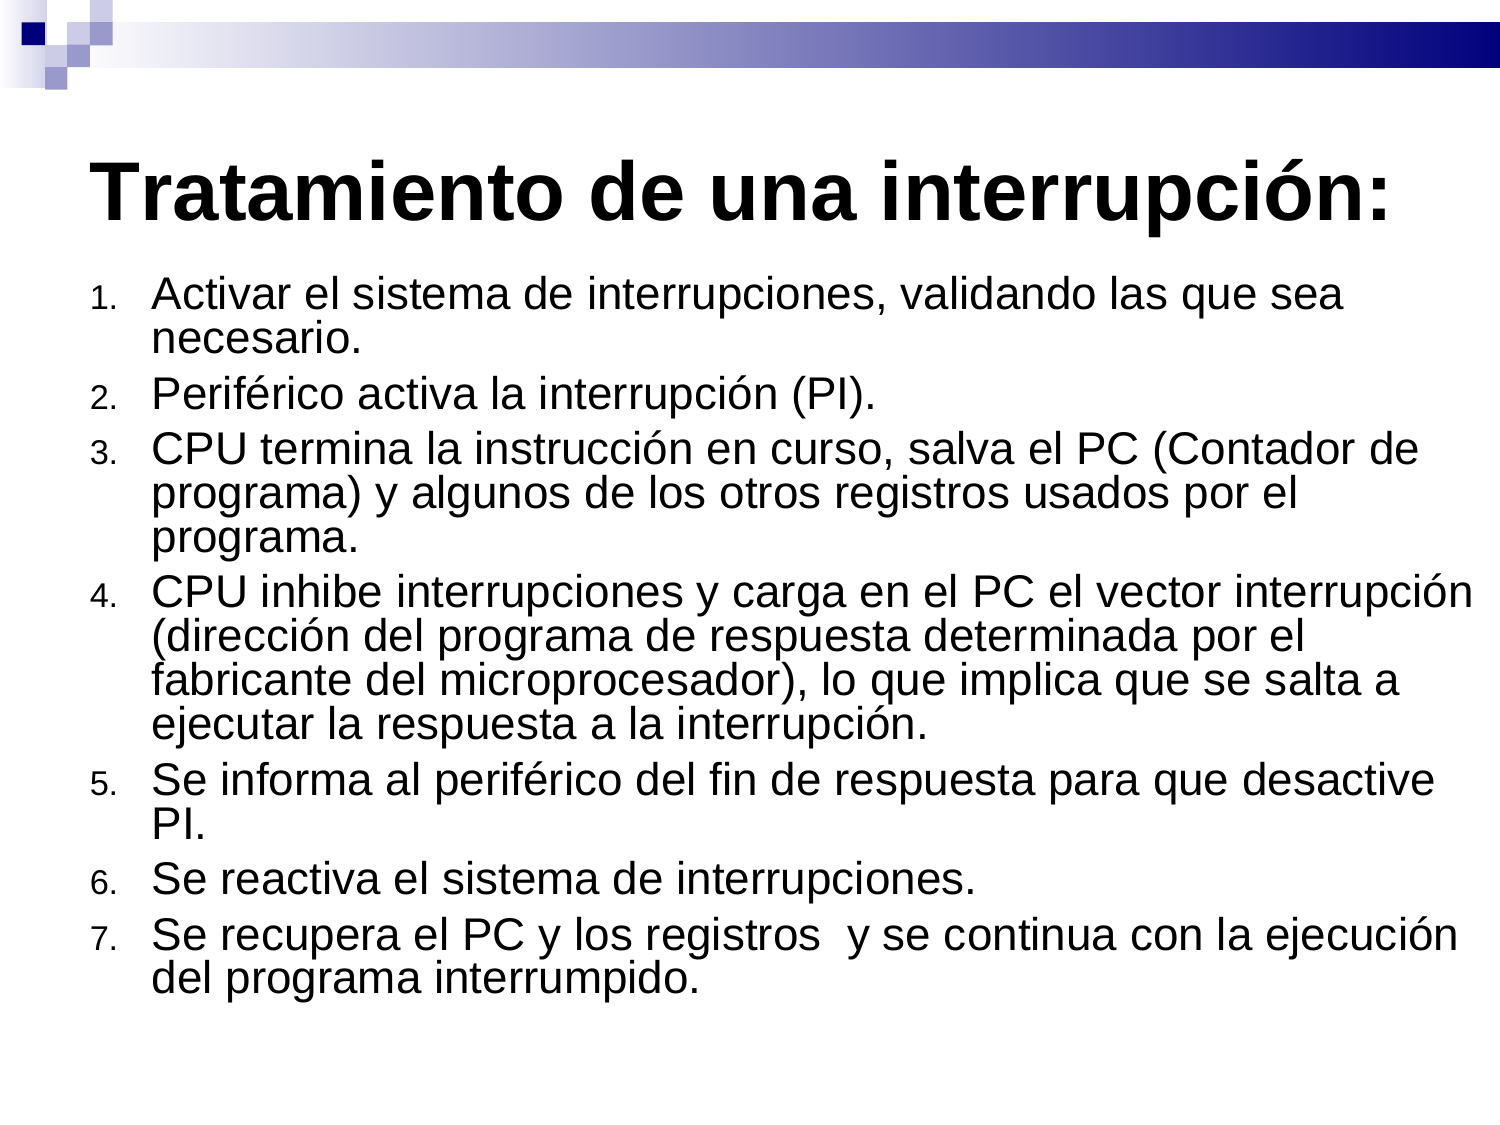

# Tratamiento de una interrupción:
Activar el sistema de interrupciones, validando las que sea necesario.
Periférico activa la interrupción (PI).
CPU termina la instrucción en curso, salva el PC (Contador de programa) y algunos de los otros registros usados por el programa.
CPU inhibe interrupciones y carga en el PC el vector interrupción (dirección del programa de respuesta determinada por el fabricante del microprocesador), lo que implica que se salta a ejecutar la respuesta a la interrupción.
Se informa al periférico del fin de respuesta para que desactive PI.
Se reactiva el sistema de interrupciones.
Se recupera el PC y los registros y se continua con la ejecución del programa interrumpido.